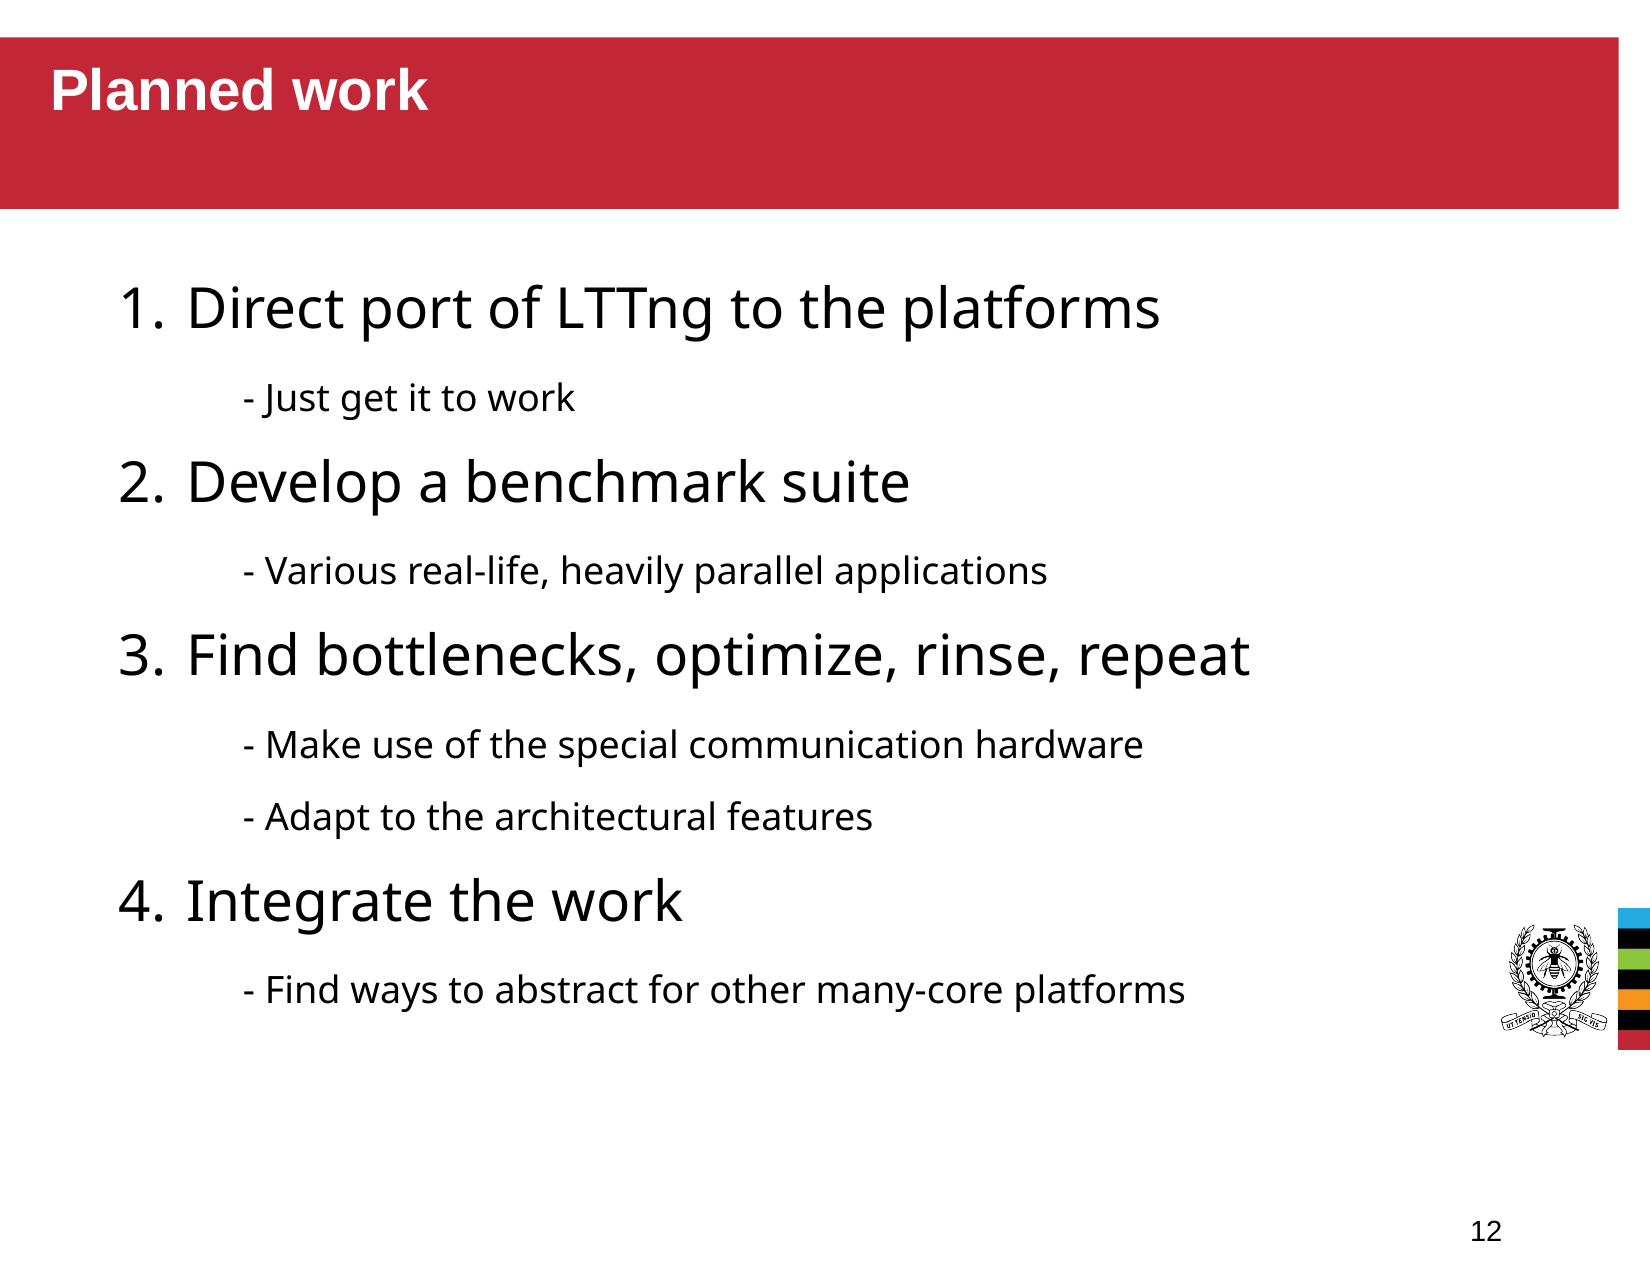

Planned work
# Direct port of LTTng to the platforms
- Just get it to work
 Develop a benchmark suite
- Various real-life, heavily parallel applications
 Find bottlenecks, optimize, rinse, repeat
- Make use of the special communication hardware
- Adapt to the architectural features
 Integrate the work
- Find ways to abstract for other many-core platforms